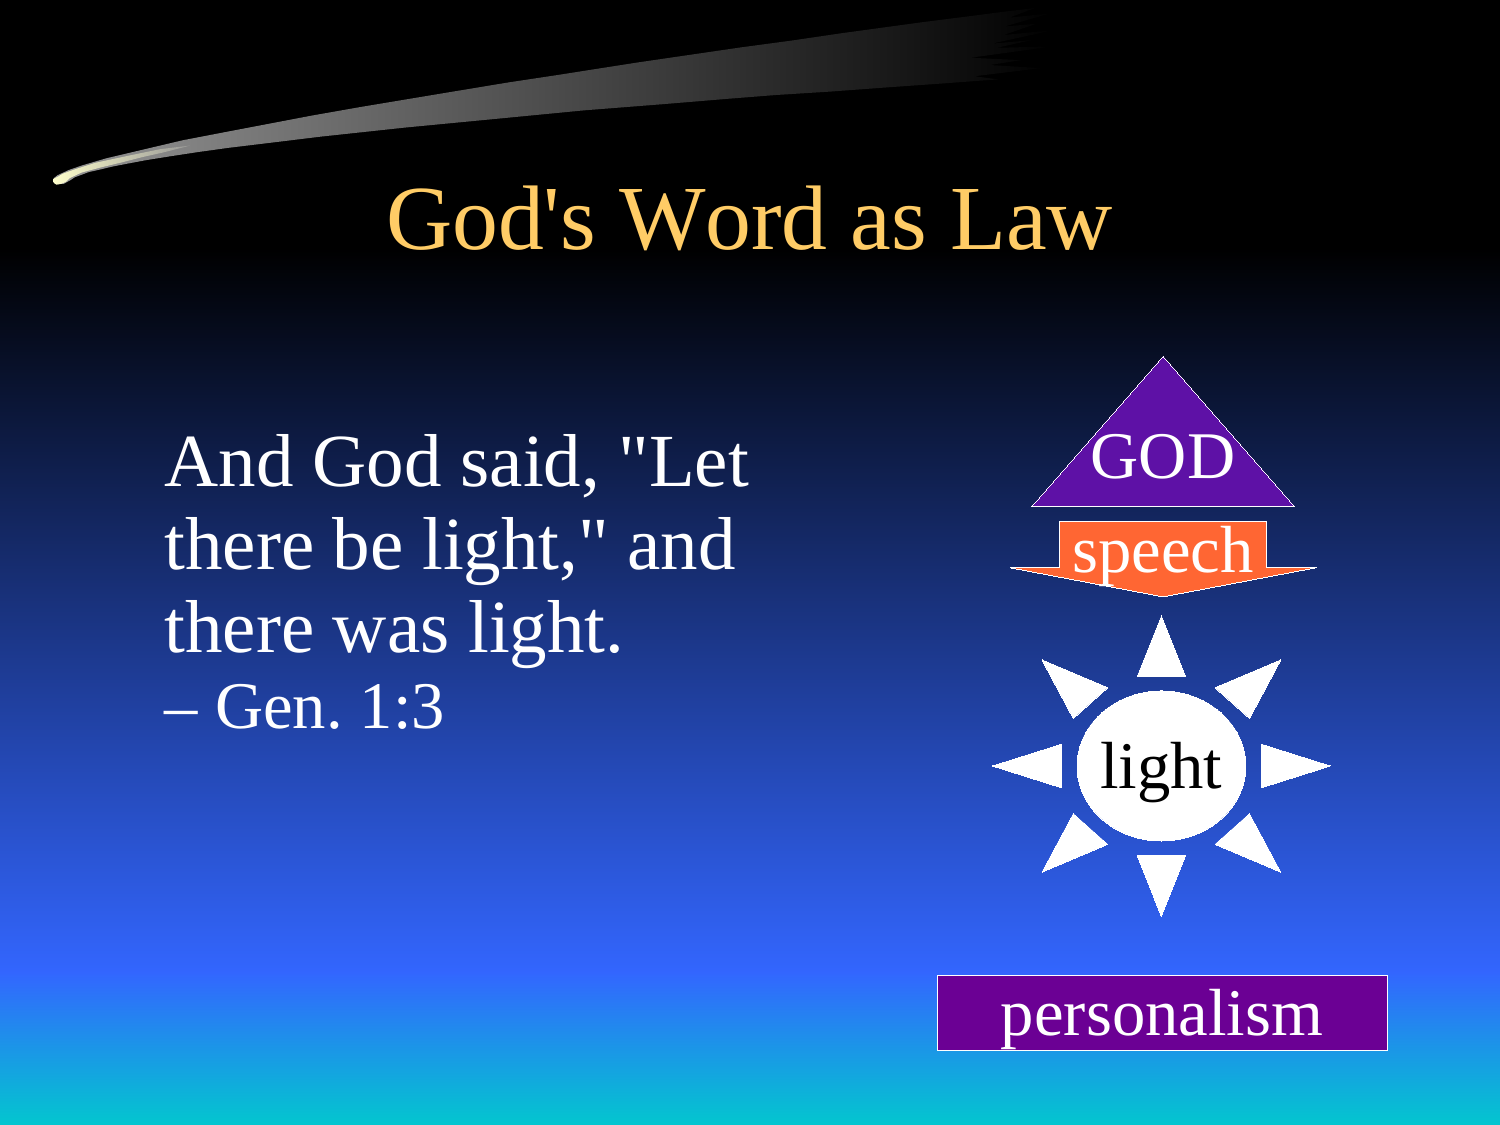

# God's Word as Law
GOD
And God said, "Let there be light," and there was light.
– Gen. 1:3
speech
light
personalism